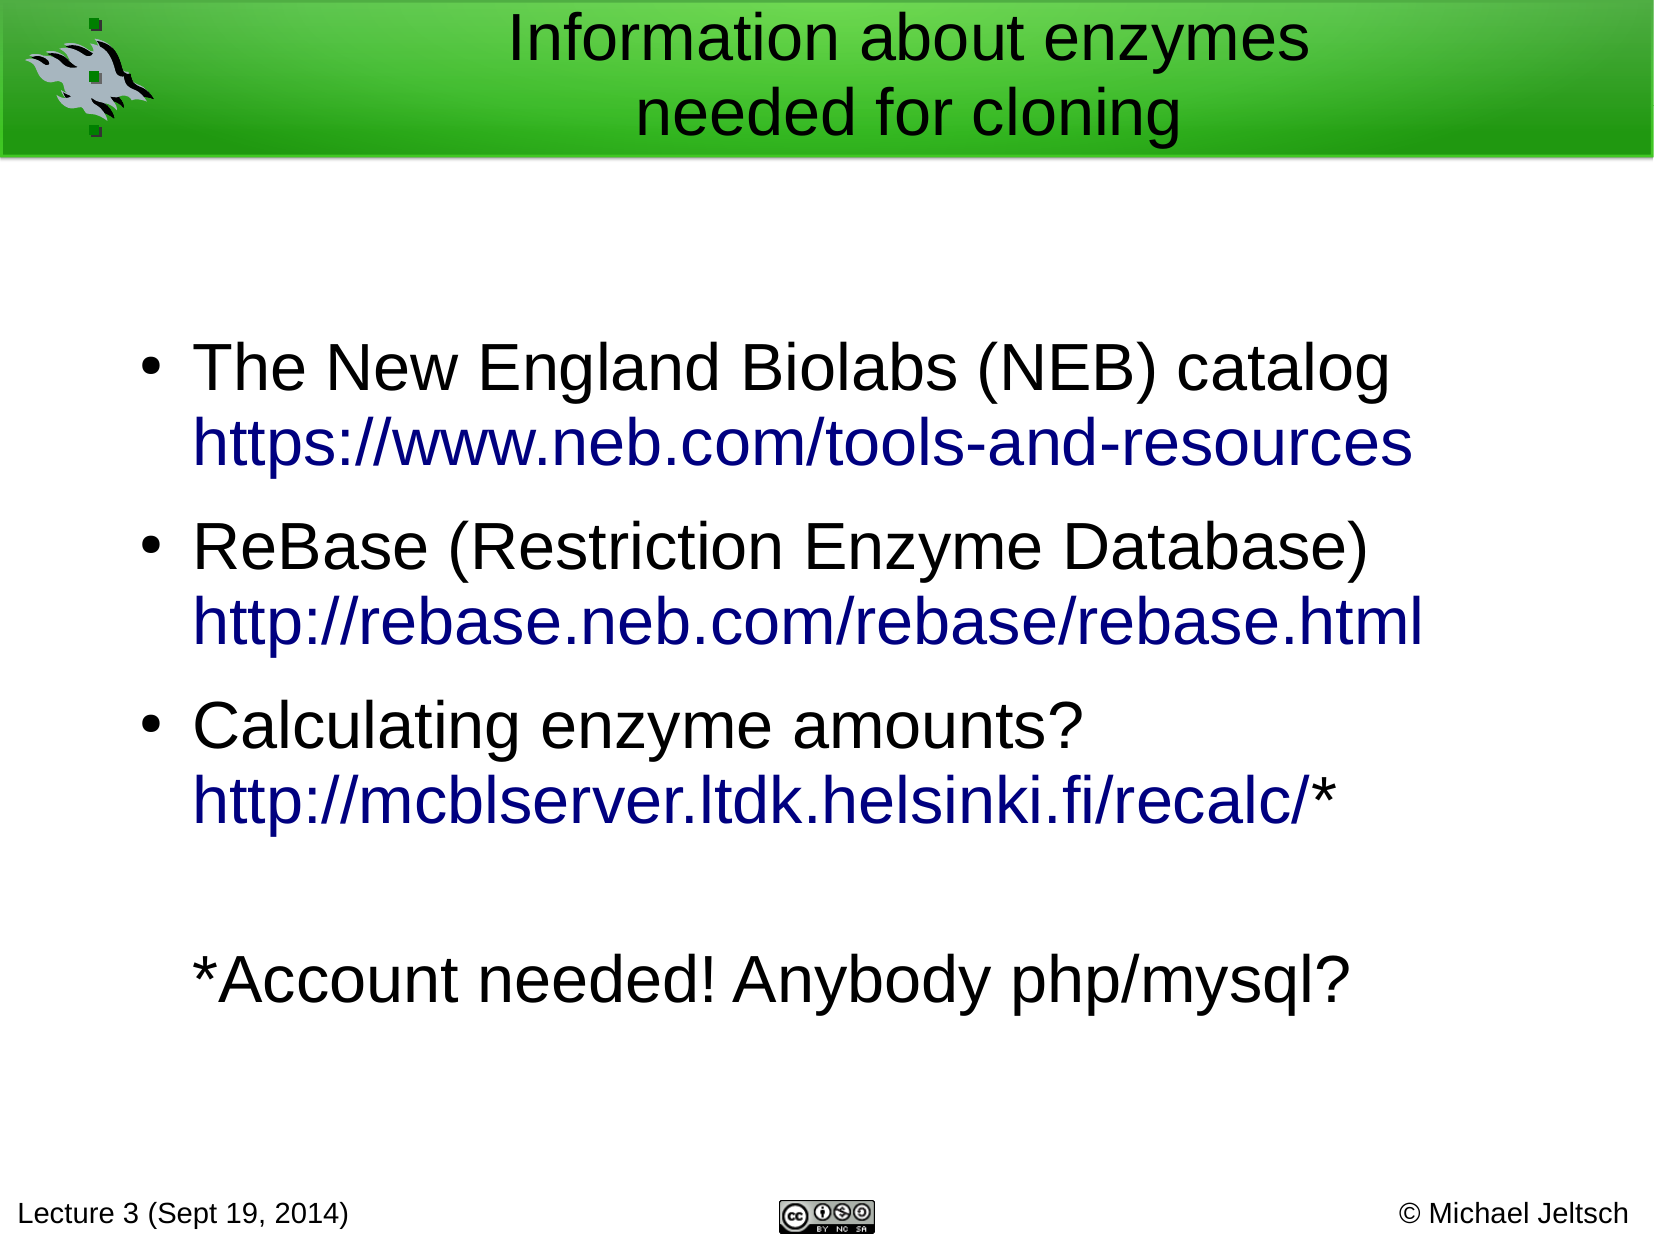

# Information about enzymes needed for cloning
The New England Biolabs (NEB) cataloghttps://www.neb.com/tools-and-resources
ReBase (Restriction Enzyme Database)
http://rebase.neb.com/rebase/rebase.html
Calculating enzyme amounts?
http://mcblserver.ltdk.helsinki.fi/recalc/*
*Account needed! Anybody php/mysql?